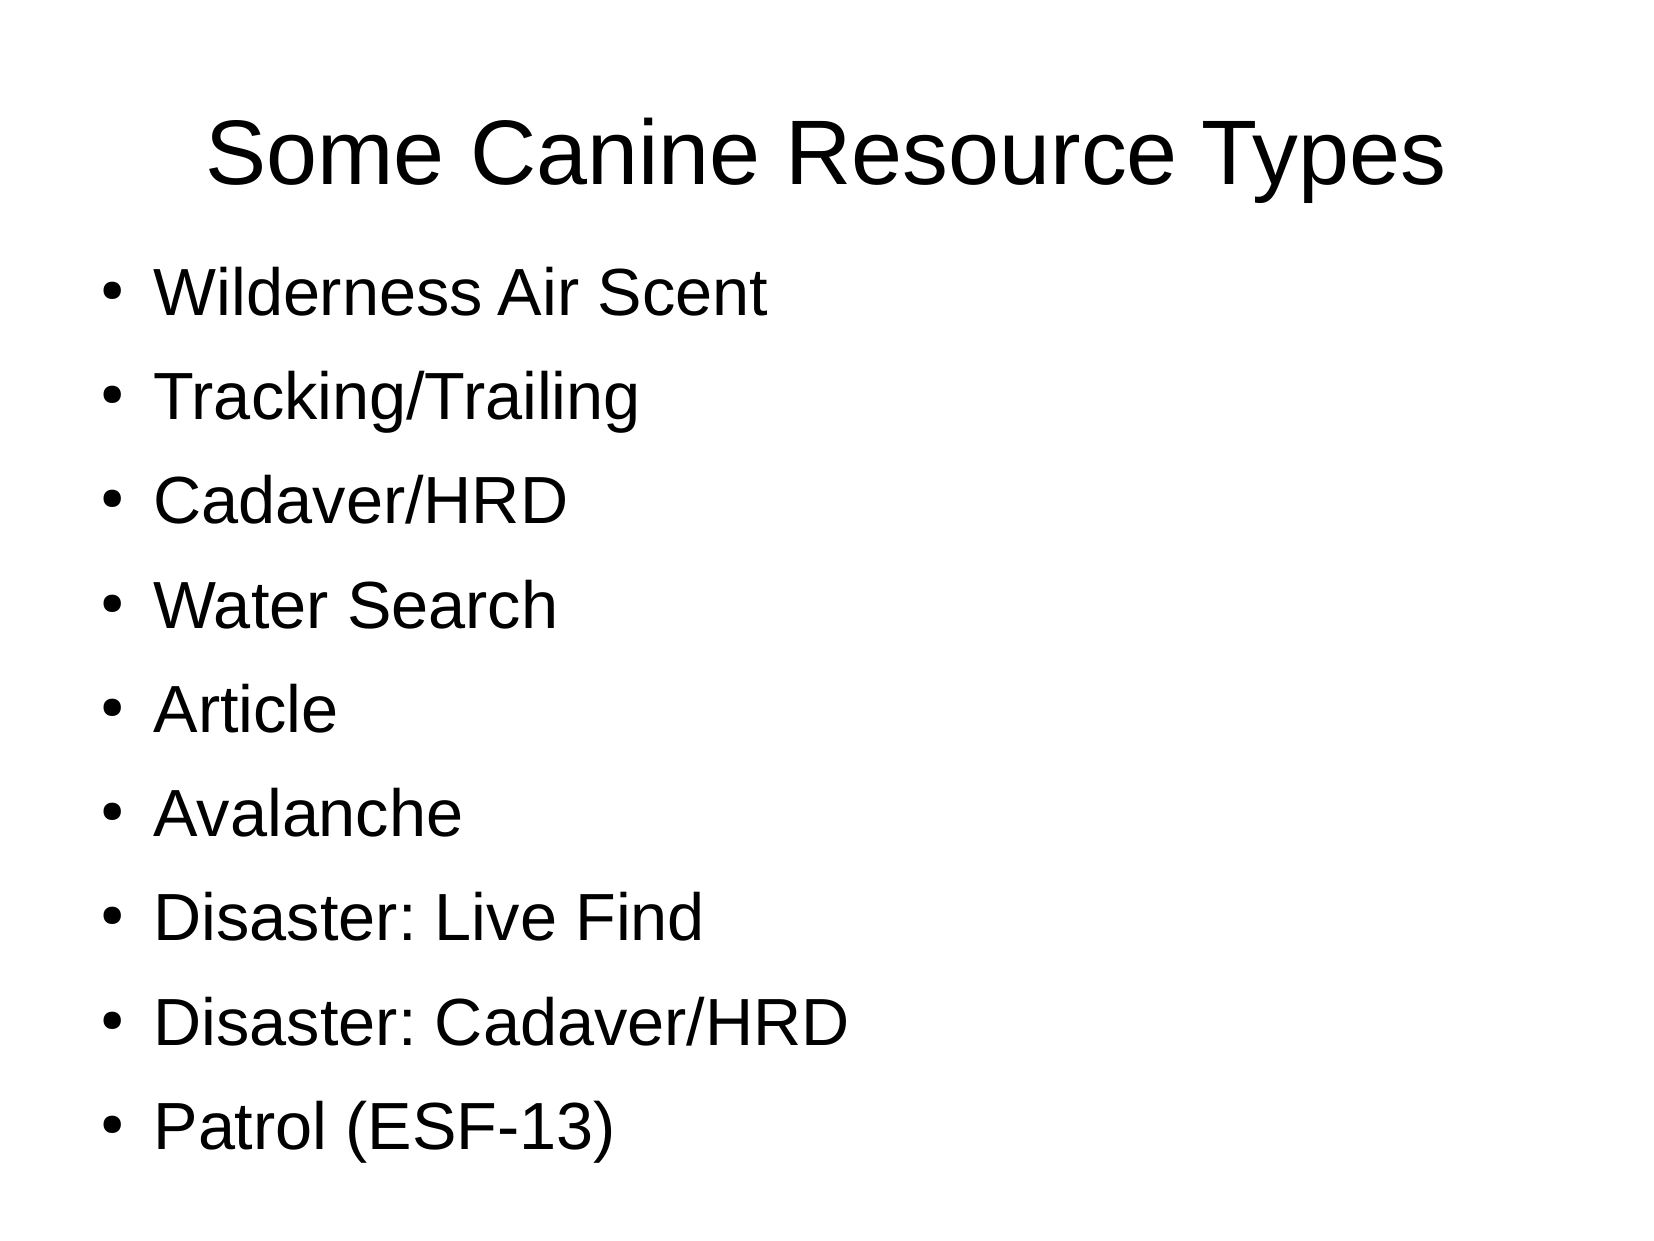

# Some Canine Resource Types
Wilderness Air Scent
Tracking/Trailing
Cadaver/HRD
Water Search
Article
Avalanche
Disaster: Live Find
Disaster: Cadaver/HRD
Patrol (ESF-13)